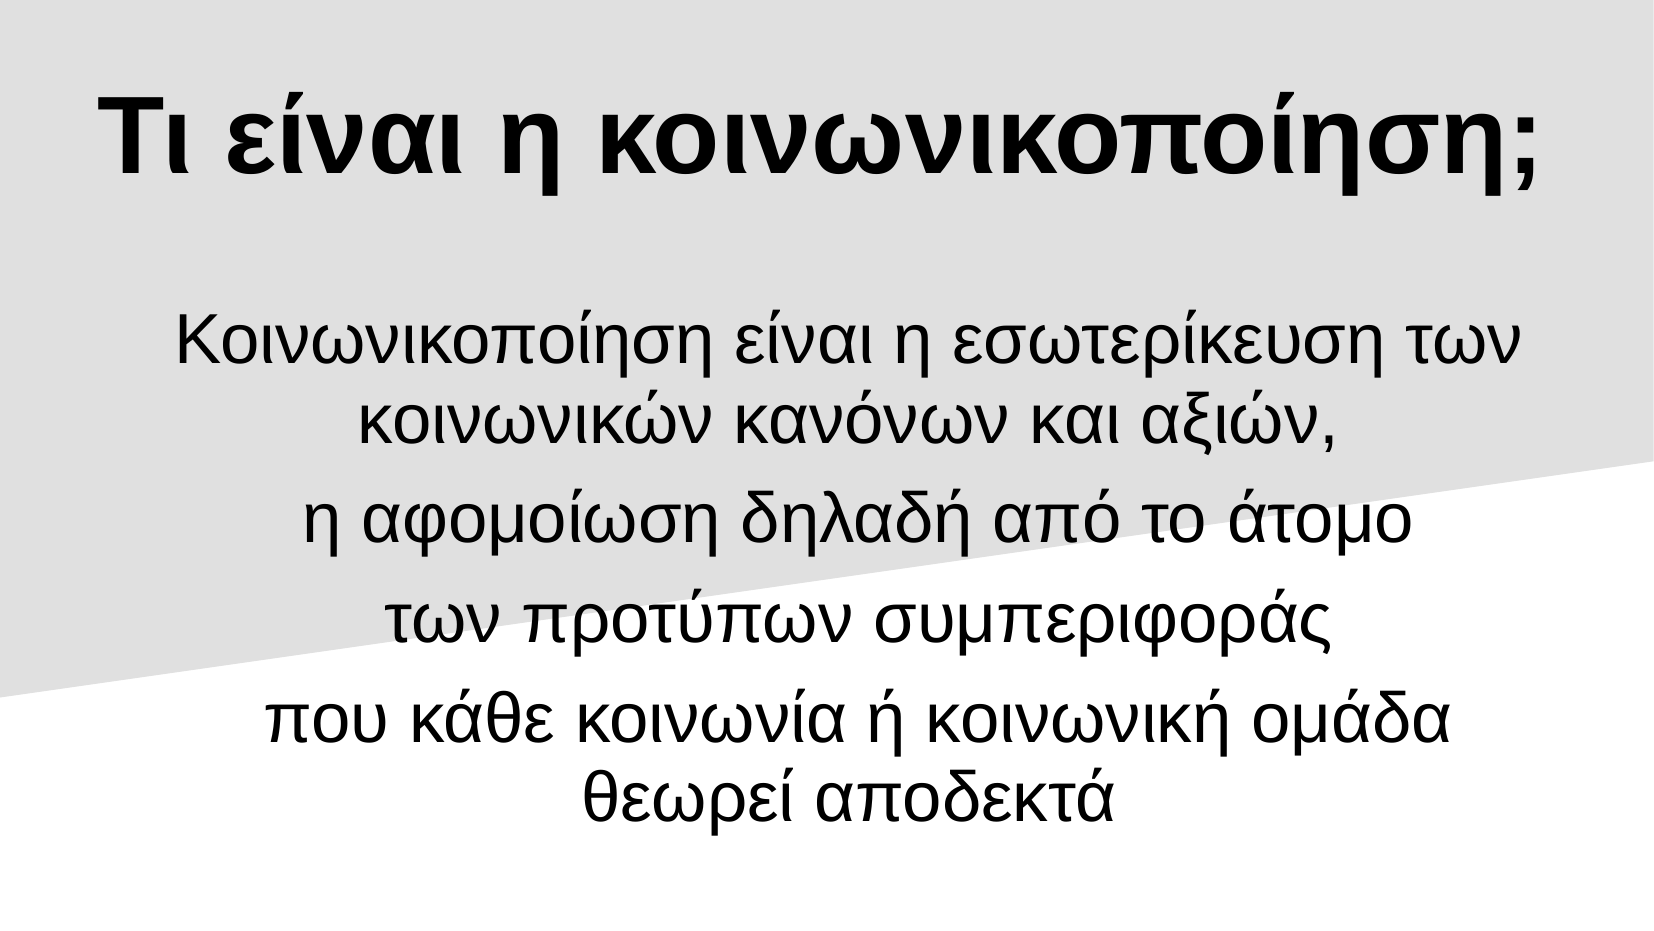

# Τι είναι η κοινωνικοποίηση;
Κοινωνικοποίηση είναι η εσωτερίκευση των κοινωνικών κανόνων και αξιών,
 η αφομοίωση δηλαδή από το άτομο
 των προτύπων συμπεριφοράς
 που κάθε κοινωνία ή κοινωνική ομάδα θεωρεί αποδεκτά